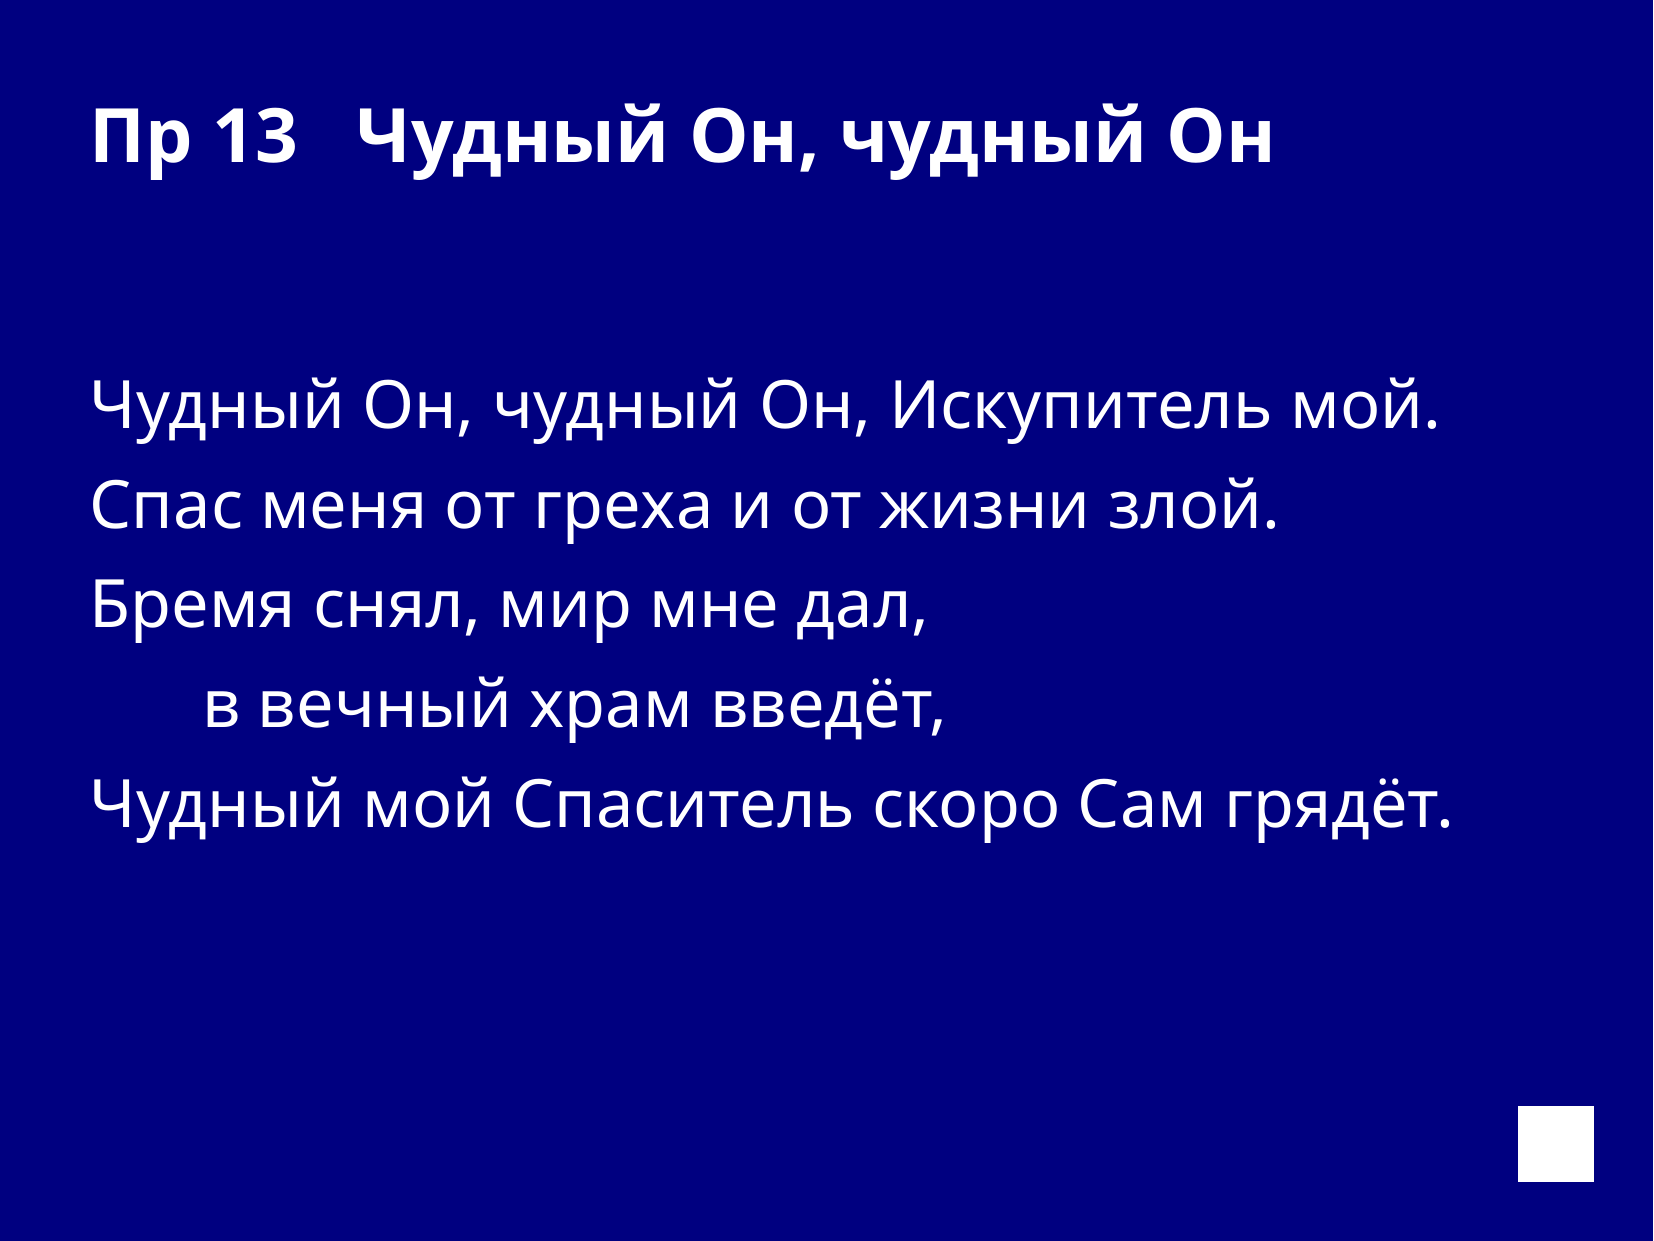

Пр 13 Чудный Он, чудный Он
Чудный Он, чудный Он, Искупитель мой.
Спас меня от греха и от жизни злой.
Бремя снял, мир мне дал,
	в вечный храм введёт,
Чудный мой Спаситель скоро Сам грядёт.